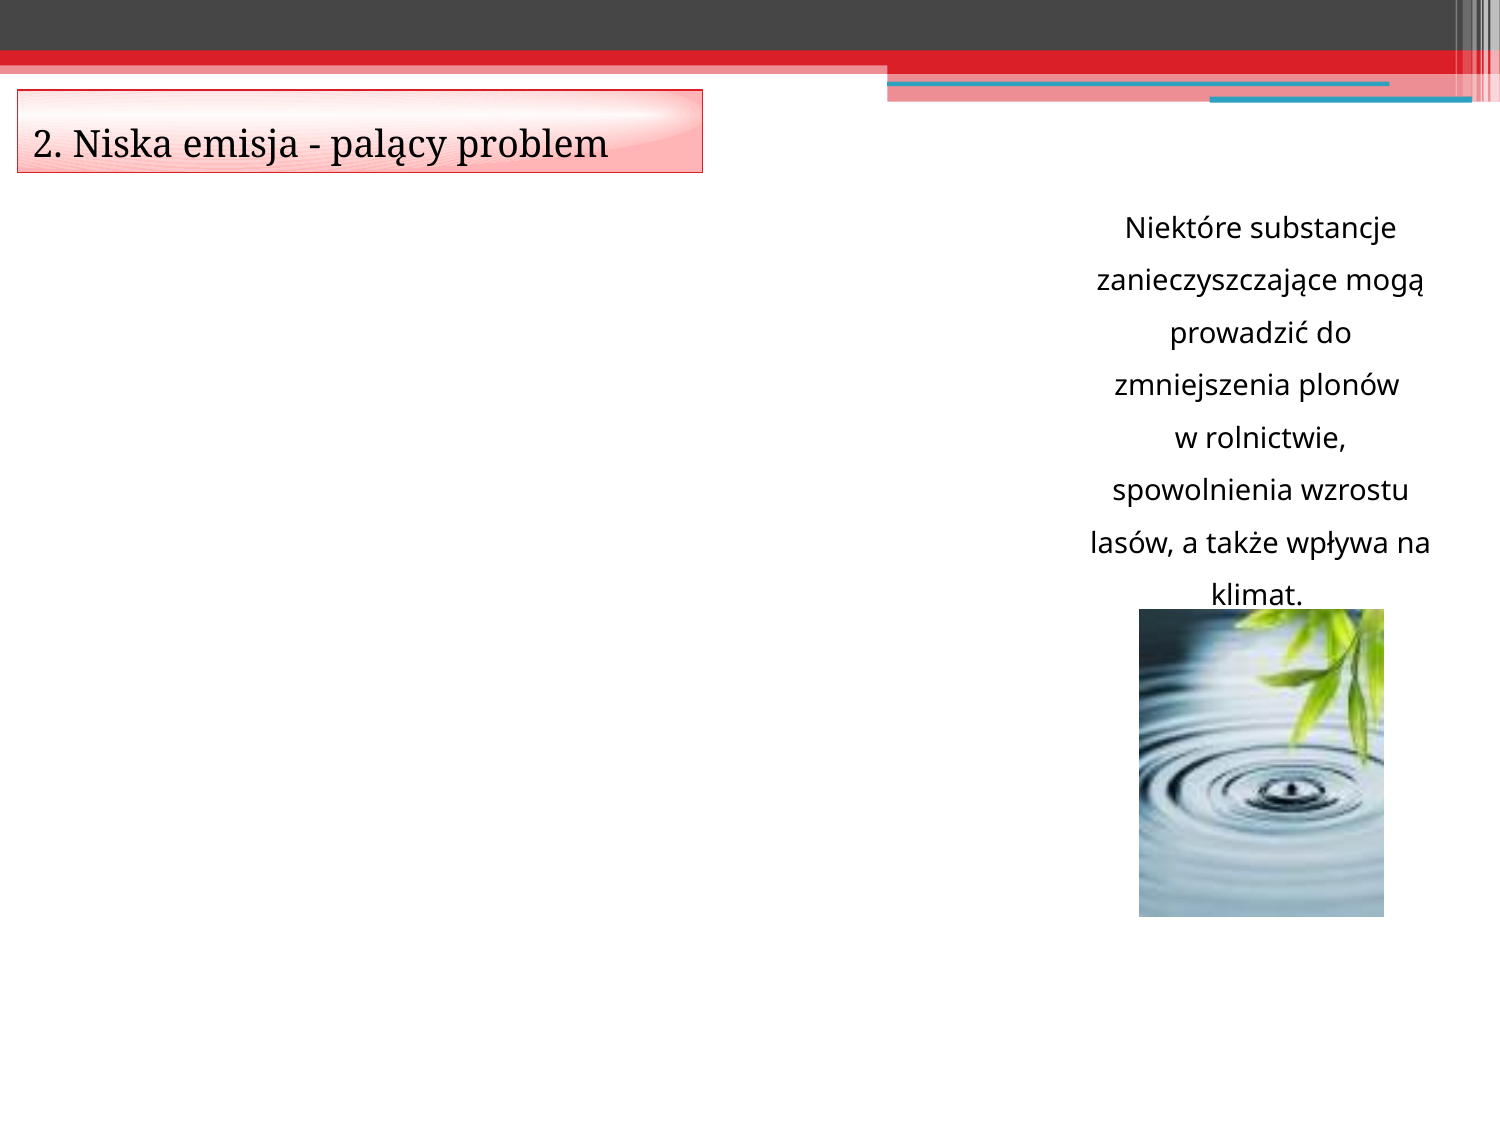

2. Niska emisja - palący problem
Niektóre substancje zanieczyszczające mogą prowadzić do
zmniejszenia plonów
w rolnictwie, spowolnienia wzrostu lasów, a także wpływa na klimat.
Spalanie w domowych piecach odpadów oraz niskiej jakości węgla
Przestarzałe
i niesprawne urządzenia grzewcze.
Tranzytowy ruch pojazdów
Wzrost niskiej emisji